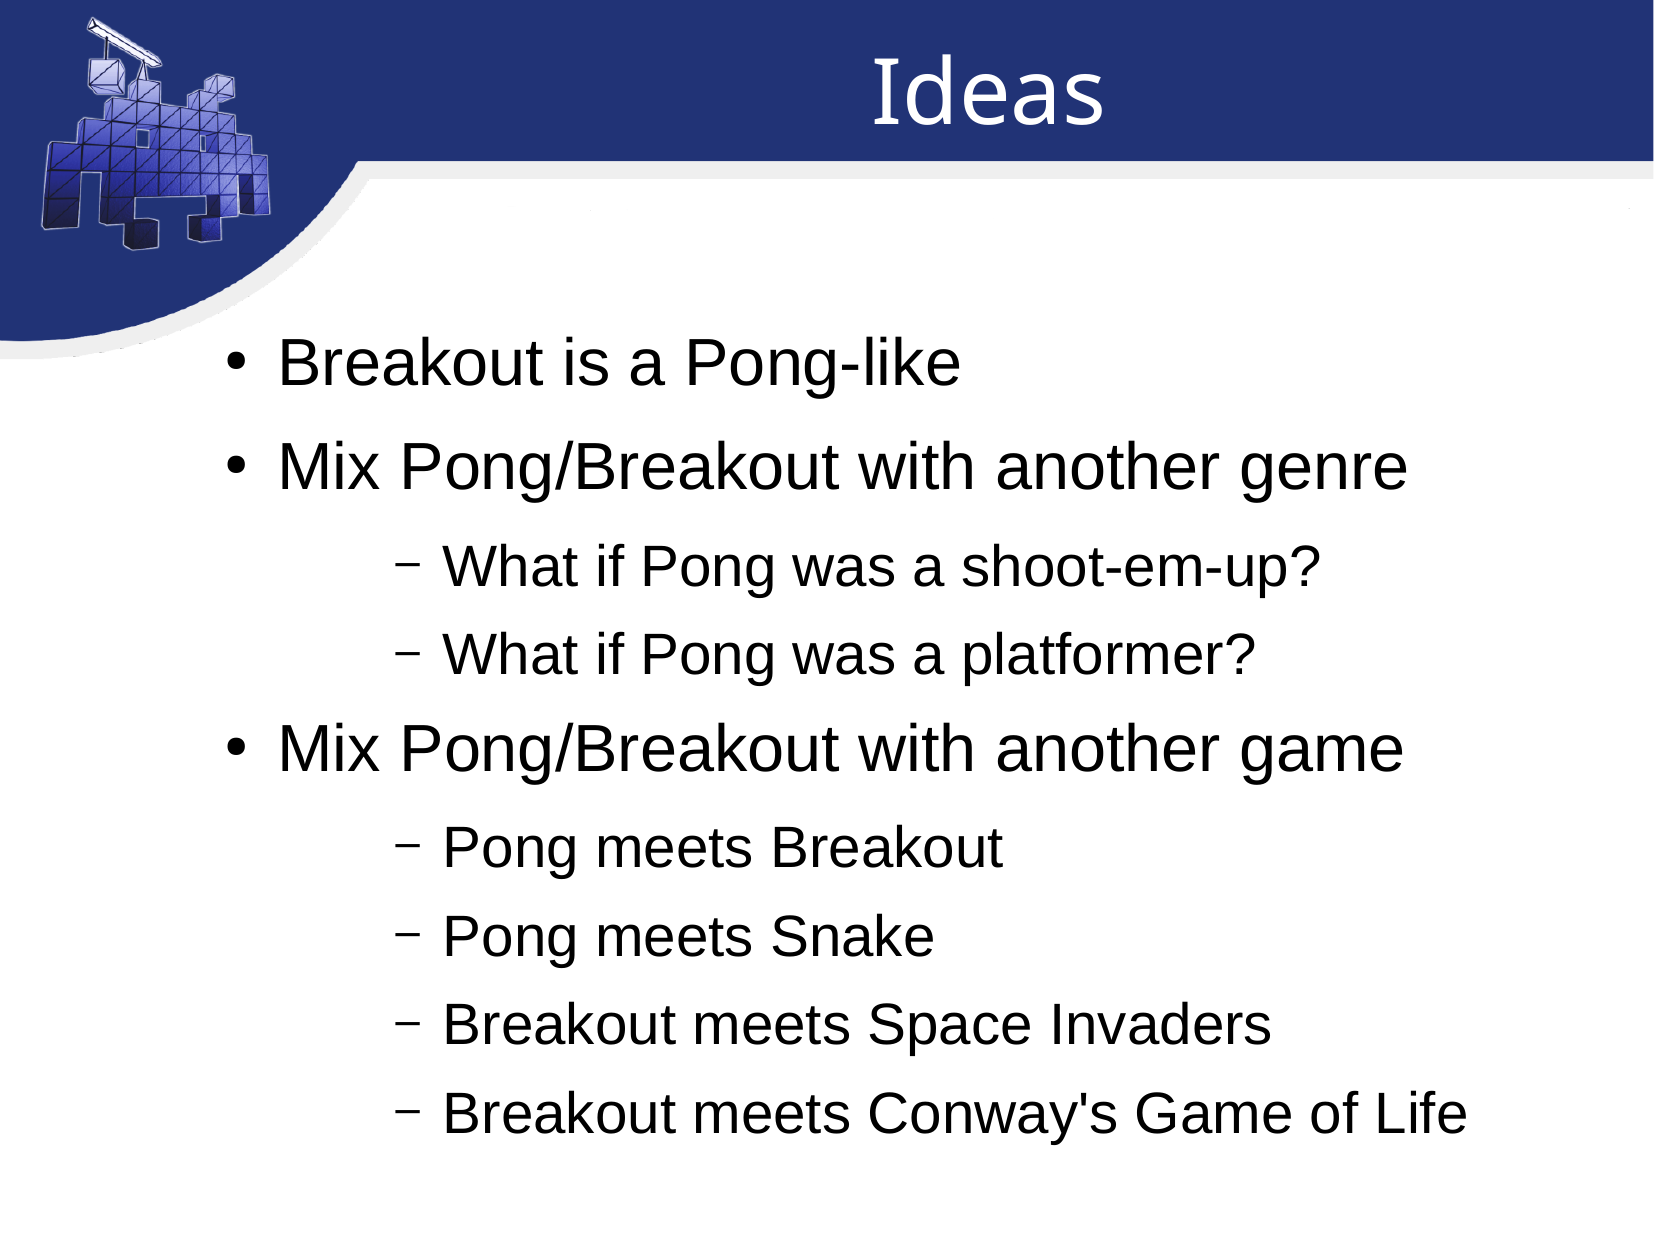

# Ideas
Breakout is a Pong-like
Mix Pong/Breakout with another genre
What if Pong was a shoot-em-up?
What if Pong was a platformer?
Mix Pong/Breakout with another game
Pong meets Breakout
Pong meets Snake
Breakout meets Space Invaders
Breakout meets Conway's Game of Life